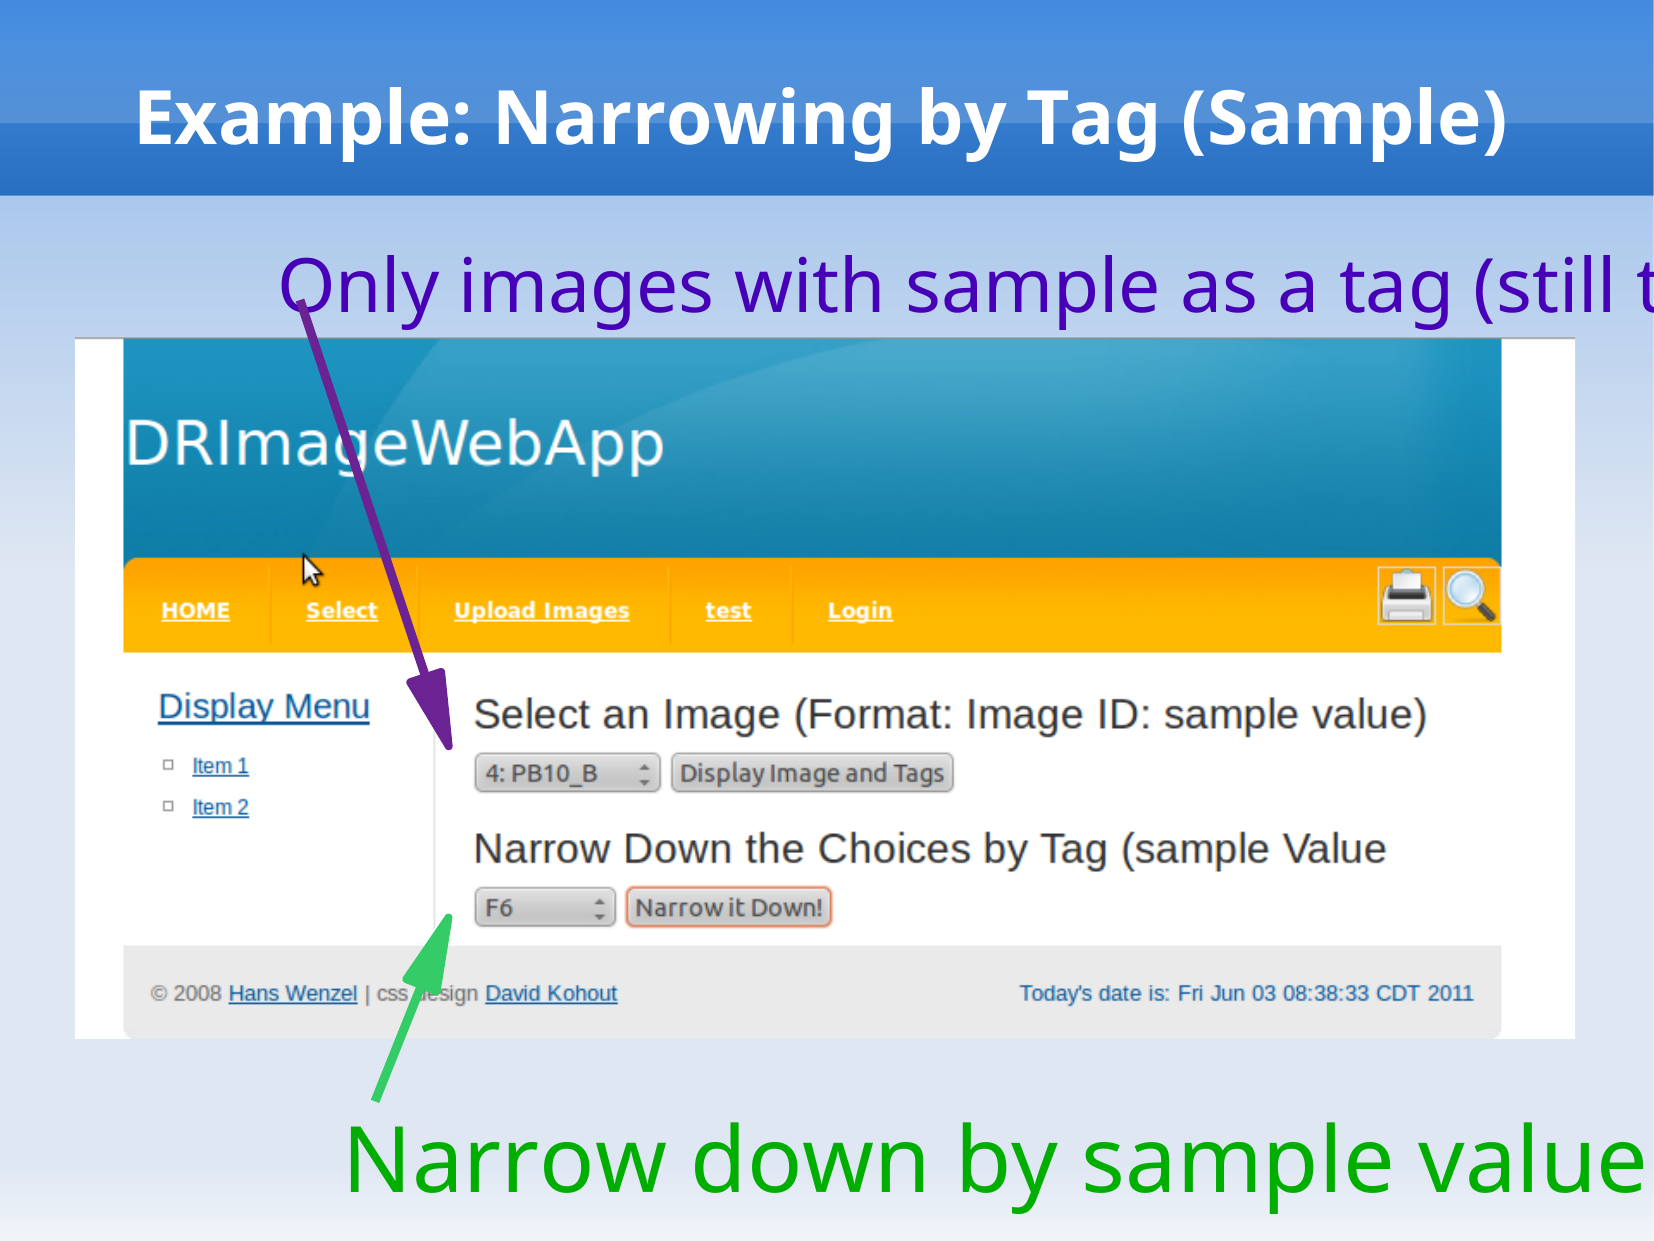

# Example: Narrowing by Tag (Sample)
Only images with sample as a tag (still too many)
Narrow down by sample value (example: F6)